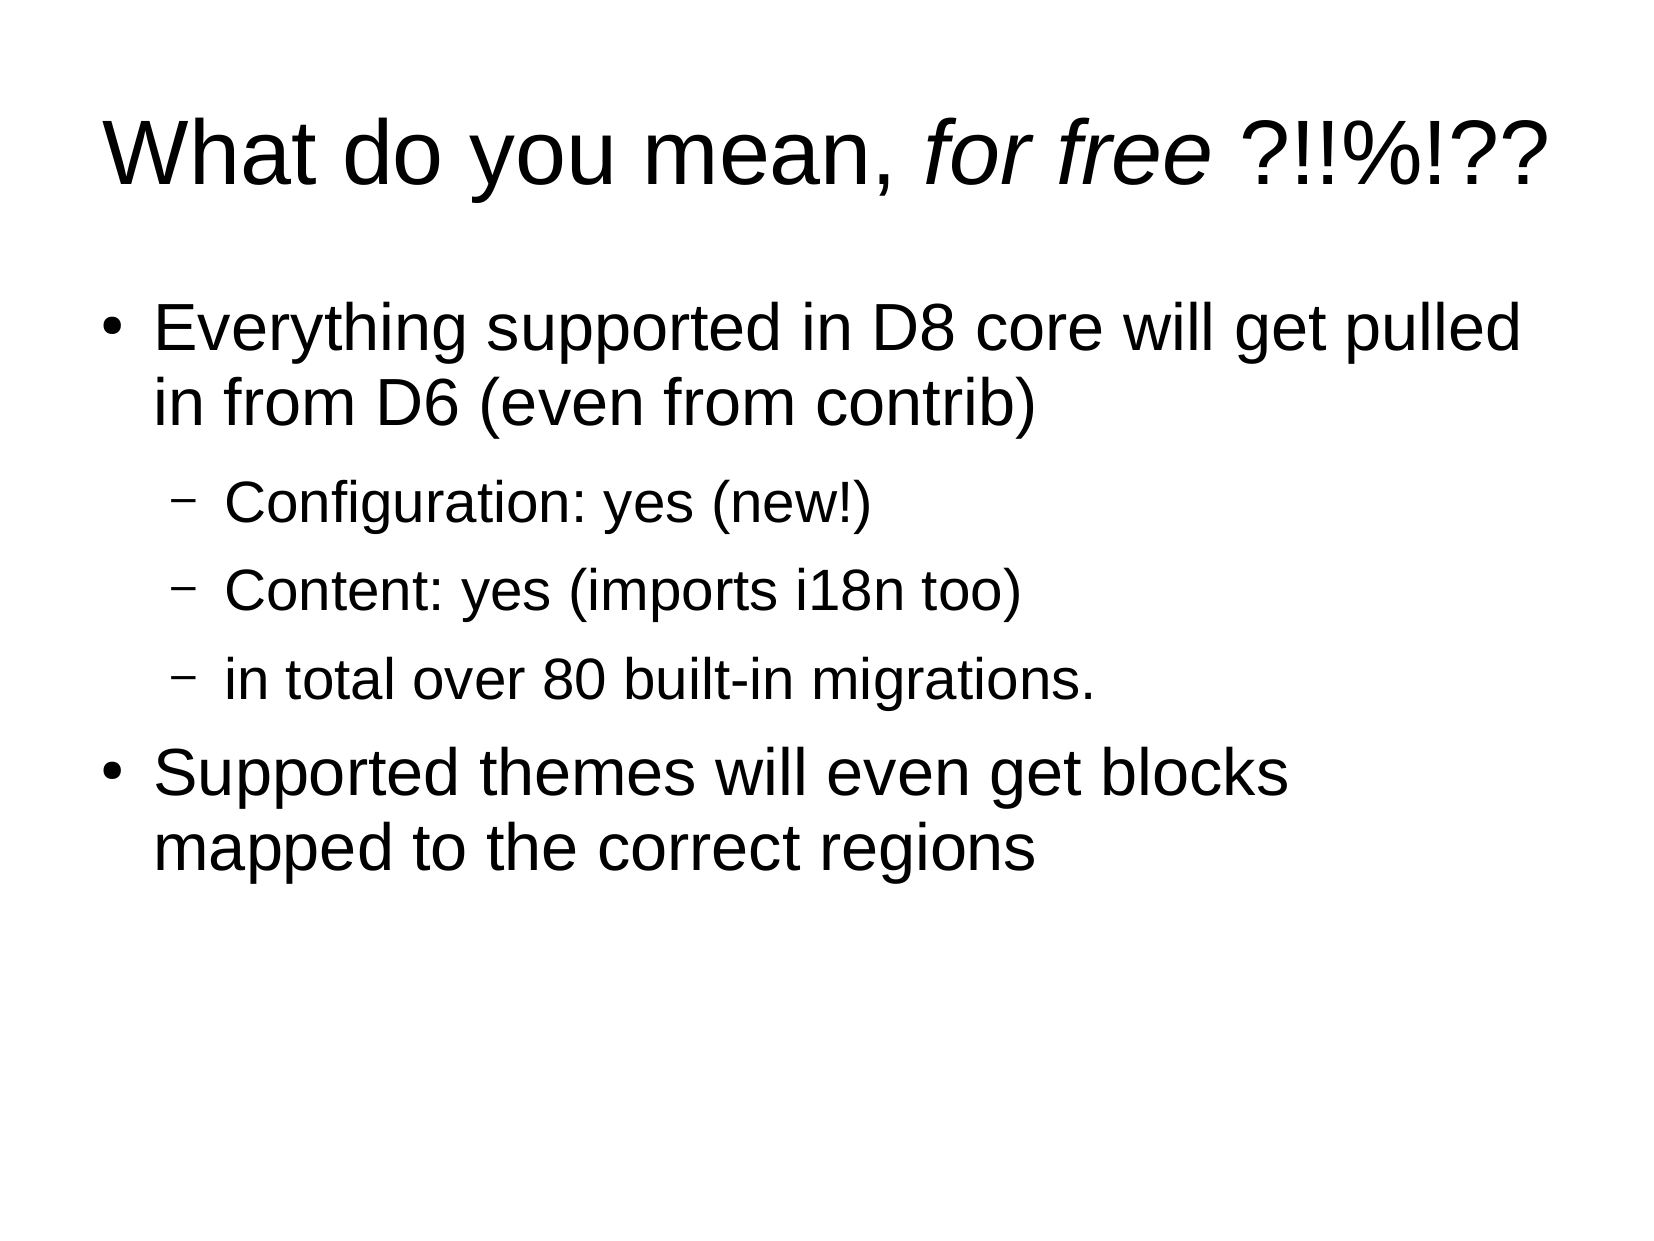

# What do you mean, for free ?!!%!??
Everything supported in D8 core will get pulled in from D6 (even from contrib)
Configuration: yes (new!)
Content: yes (imports i18n too)
in total over 80 built-in migrations.
Supported themes will even get blocks mapped to the correct regions